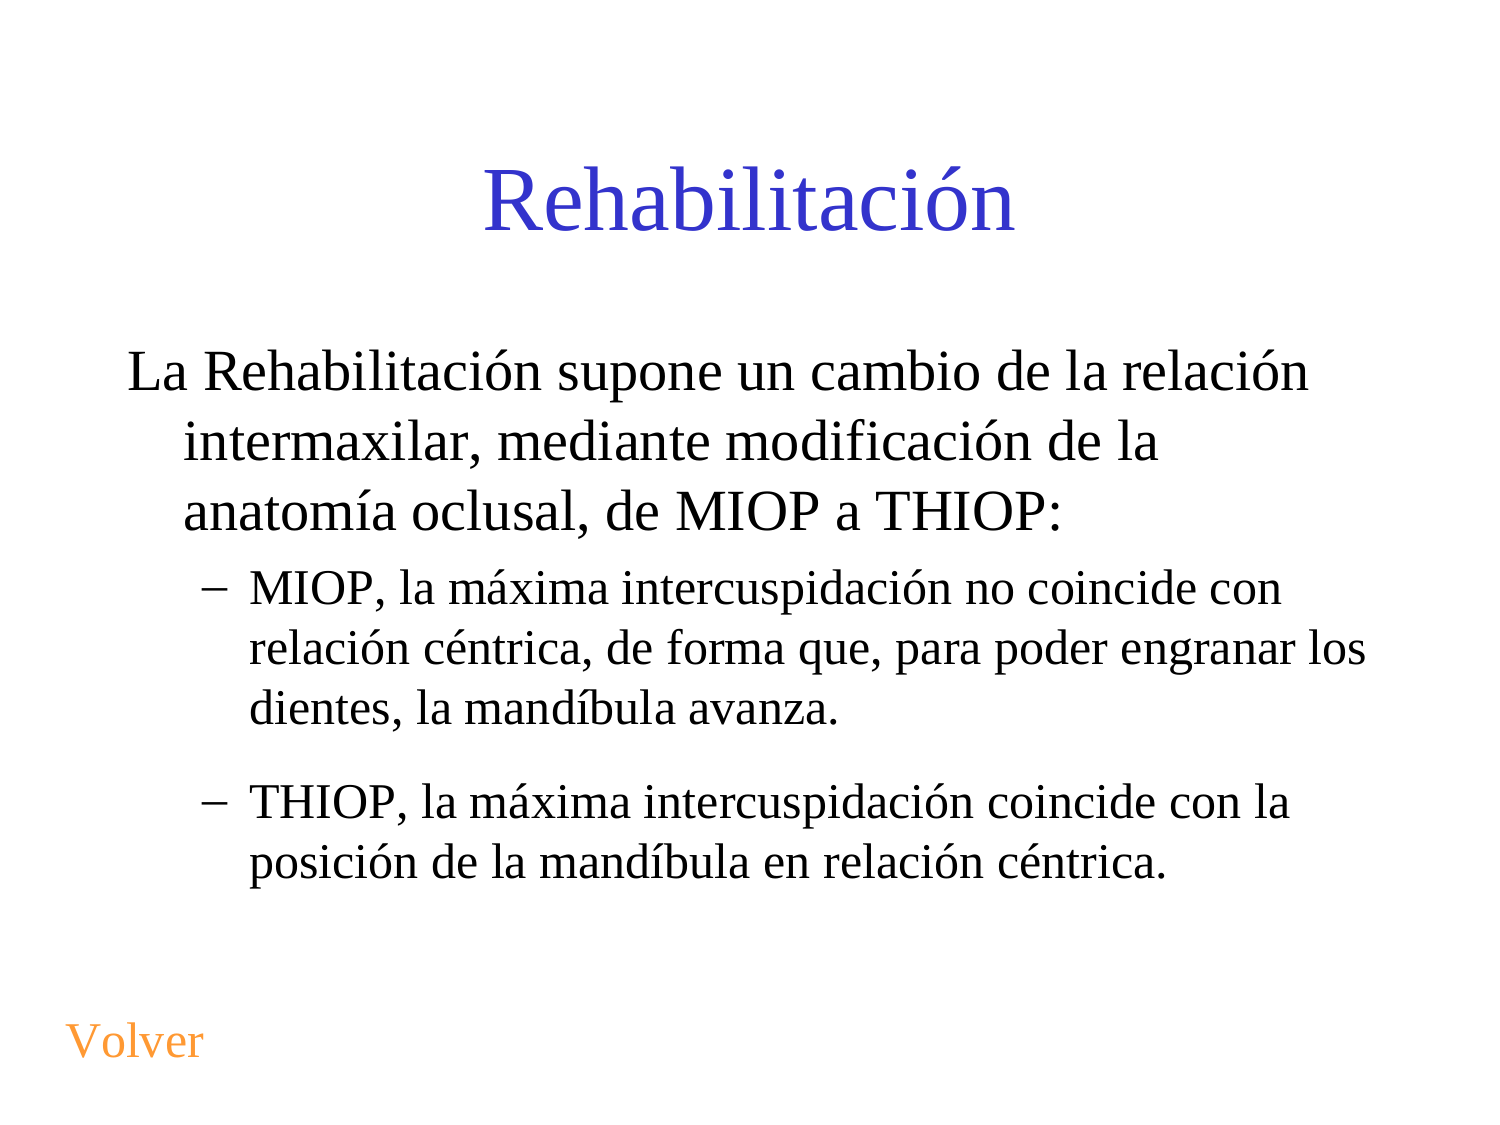

# Rehabilitación
La Rehabilitación supone un cambio de la relación intermaxilar, mediante modificación de la anatomía oclusal, de MIOP a THIOP:
MIOP, la máxima intercuspidación no coincide con relación céntrica, de forma que, para poder engranar los dientes, la mandíbula avanza.
THIOP, la máxima intercuspidación coincide con la posición de la mandíbula en relación céntrica.
Volver